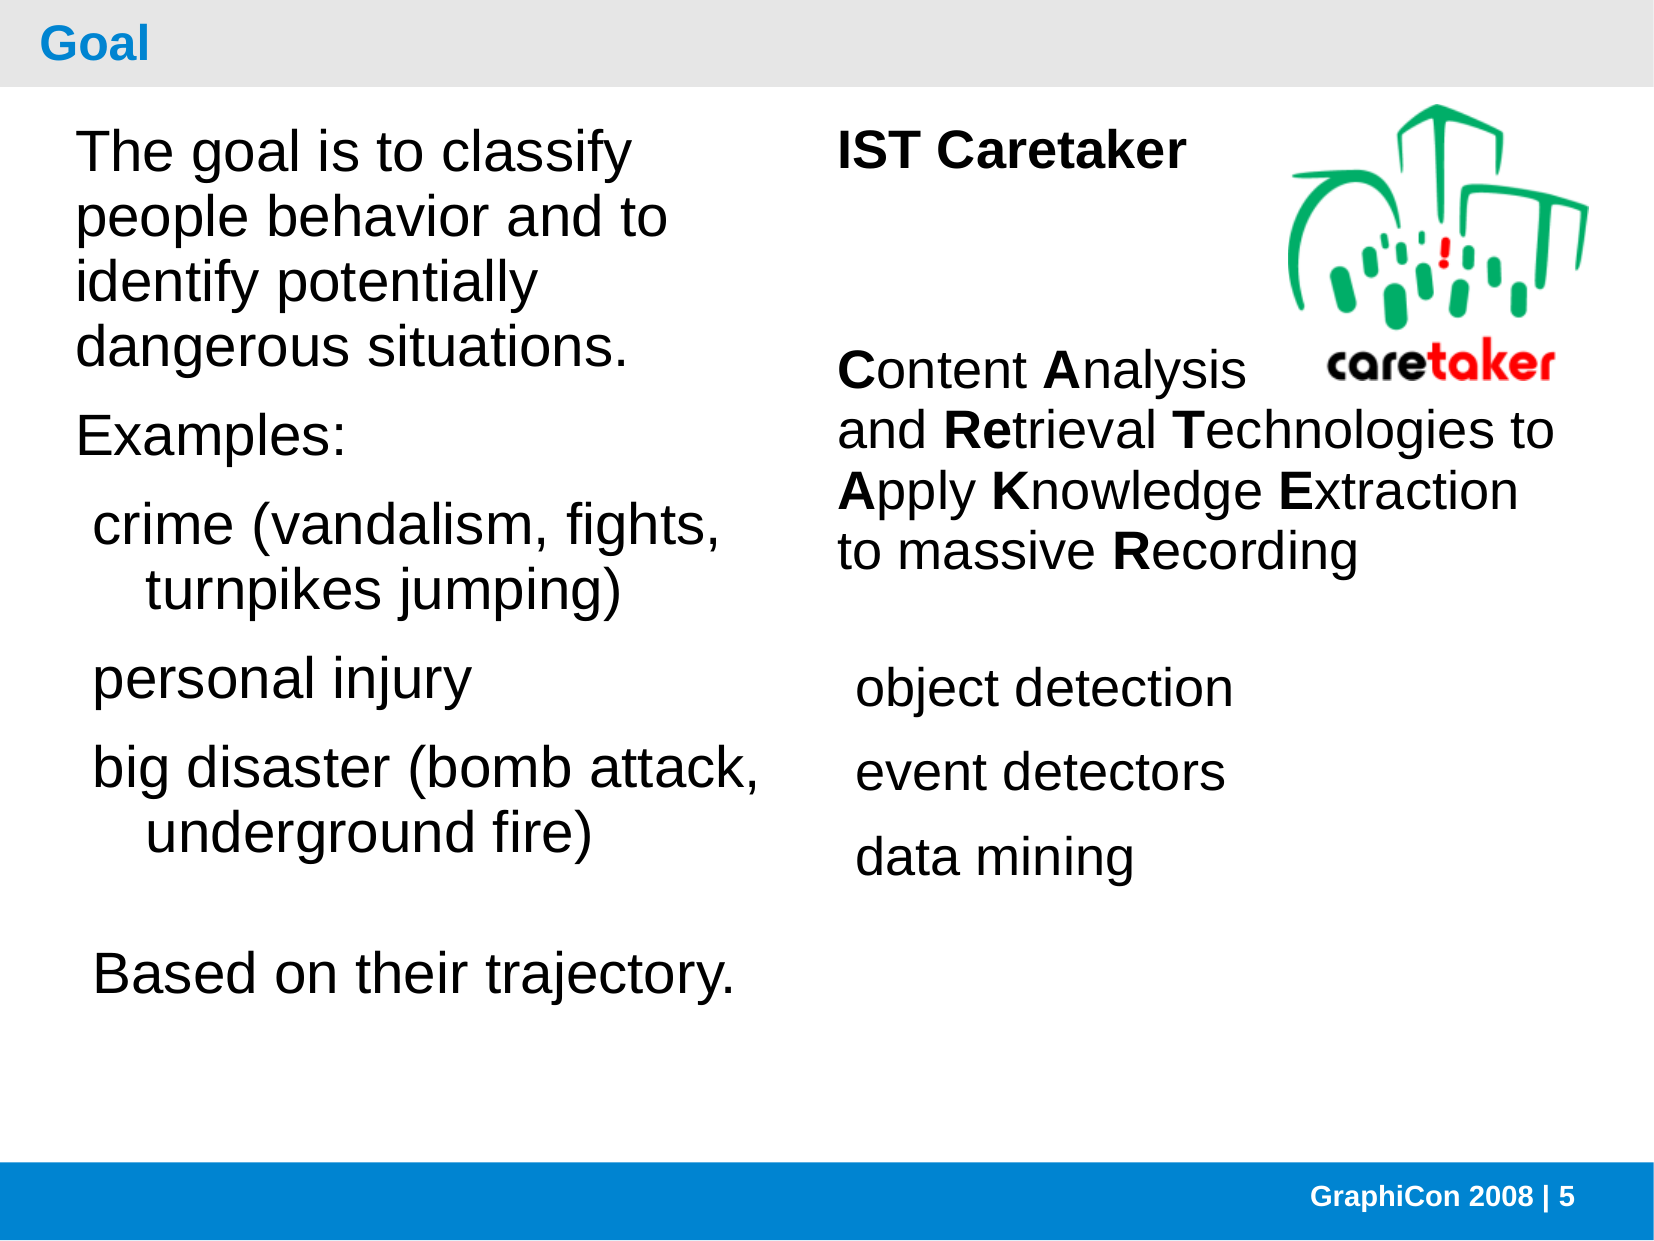

# Goal
The goal is to classify people behavior and to identify potentially dangerous situations.
Examples:
crime (vandalism, fights, turnpikes jumping)
personal injury
big disaster (bomb attack, underground fire)
Based on their trajectory.
IST Caretaker
Content Analysis
and Retrieval Technologies to Apply Knowledge Extraction to massive Recording
object detection
event detectors
data mining